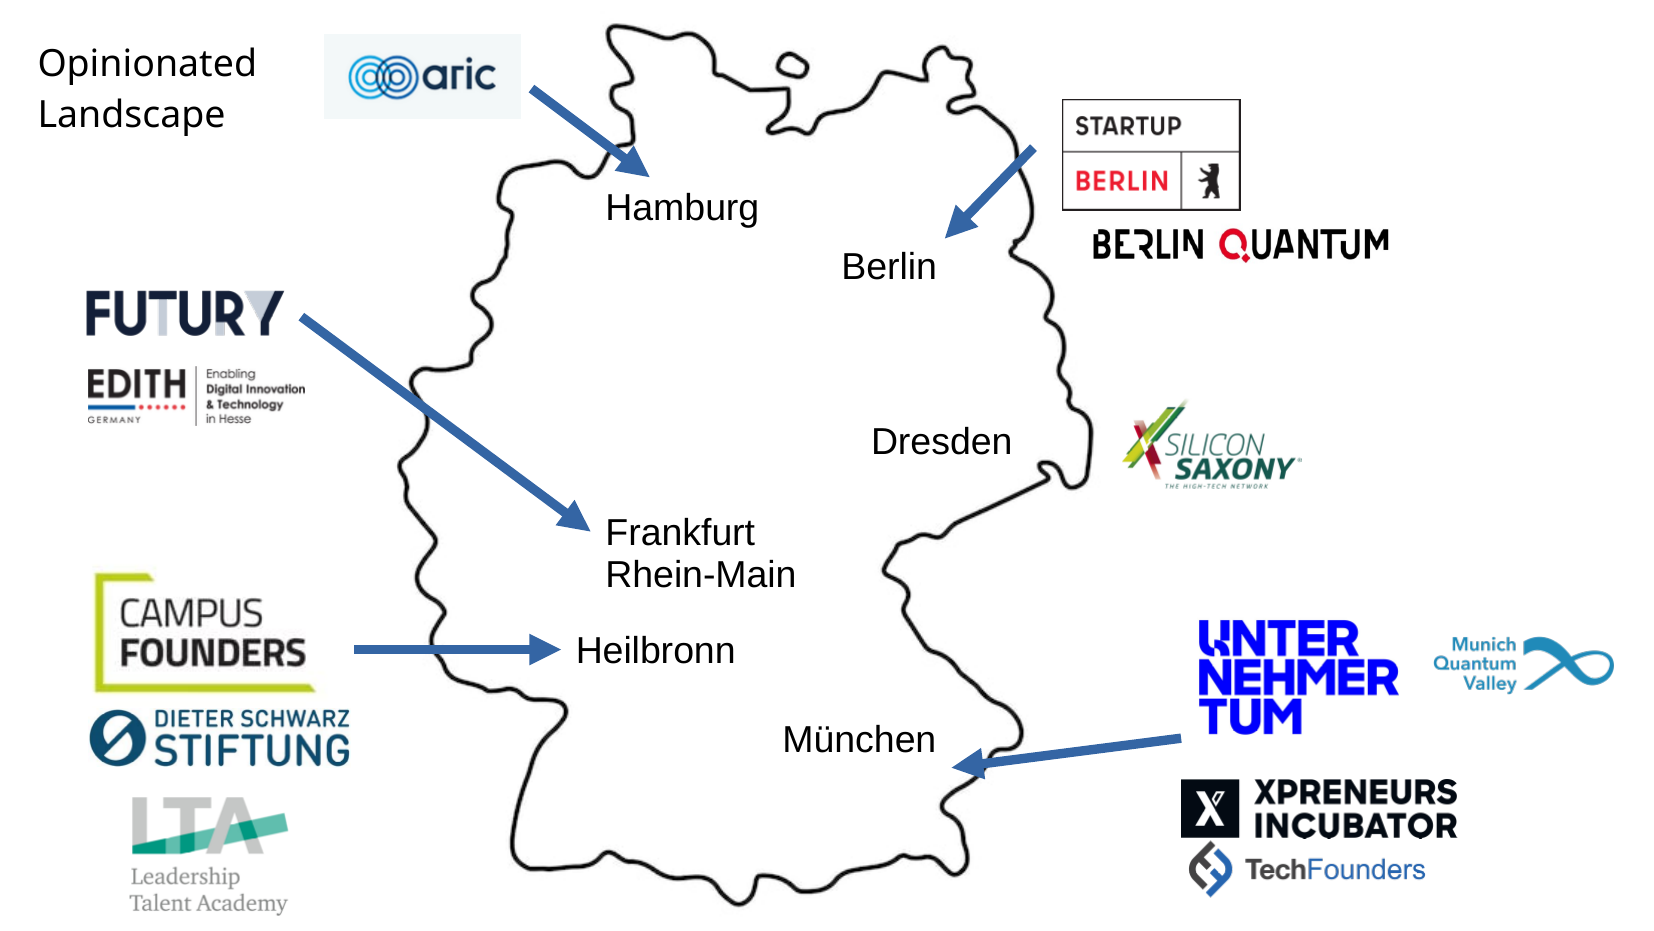

Opinionated
Landscape
Hamburg
Berlin
Dresden
Frankfurt
Rhein-Main
Heilbronn
München